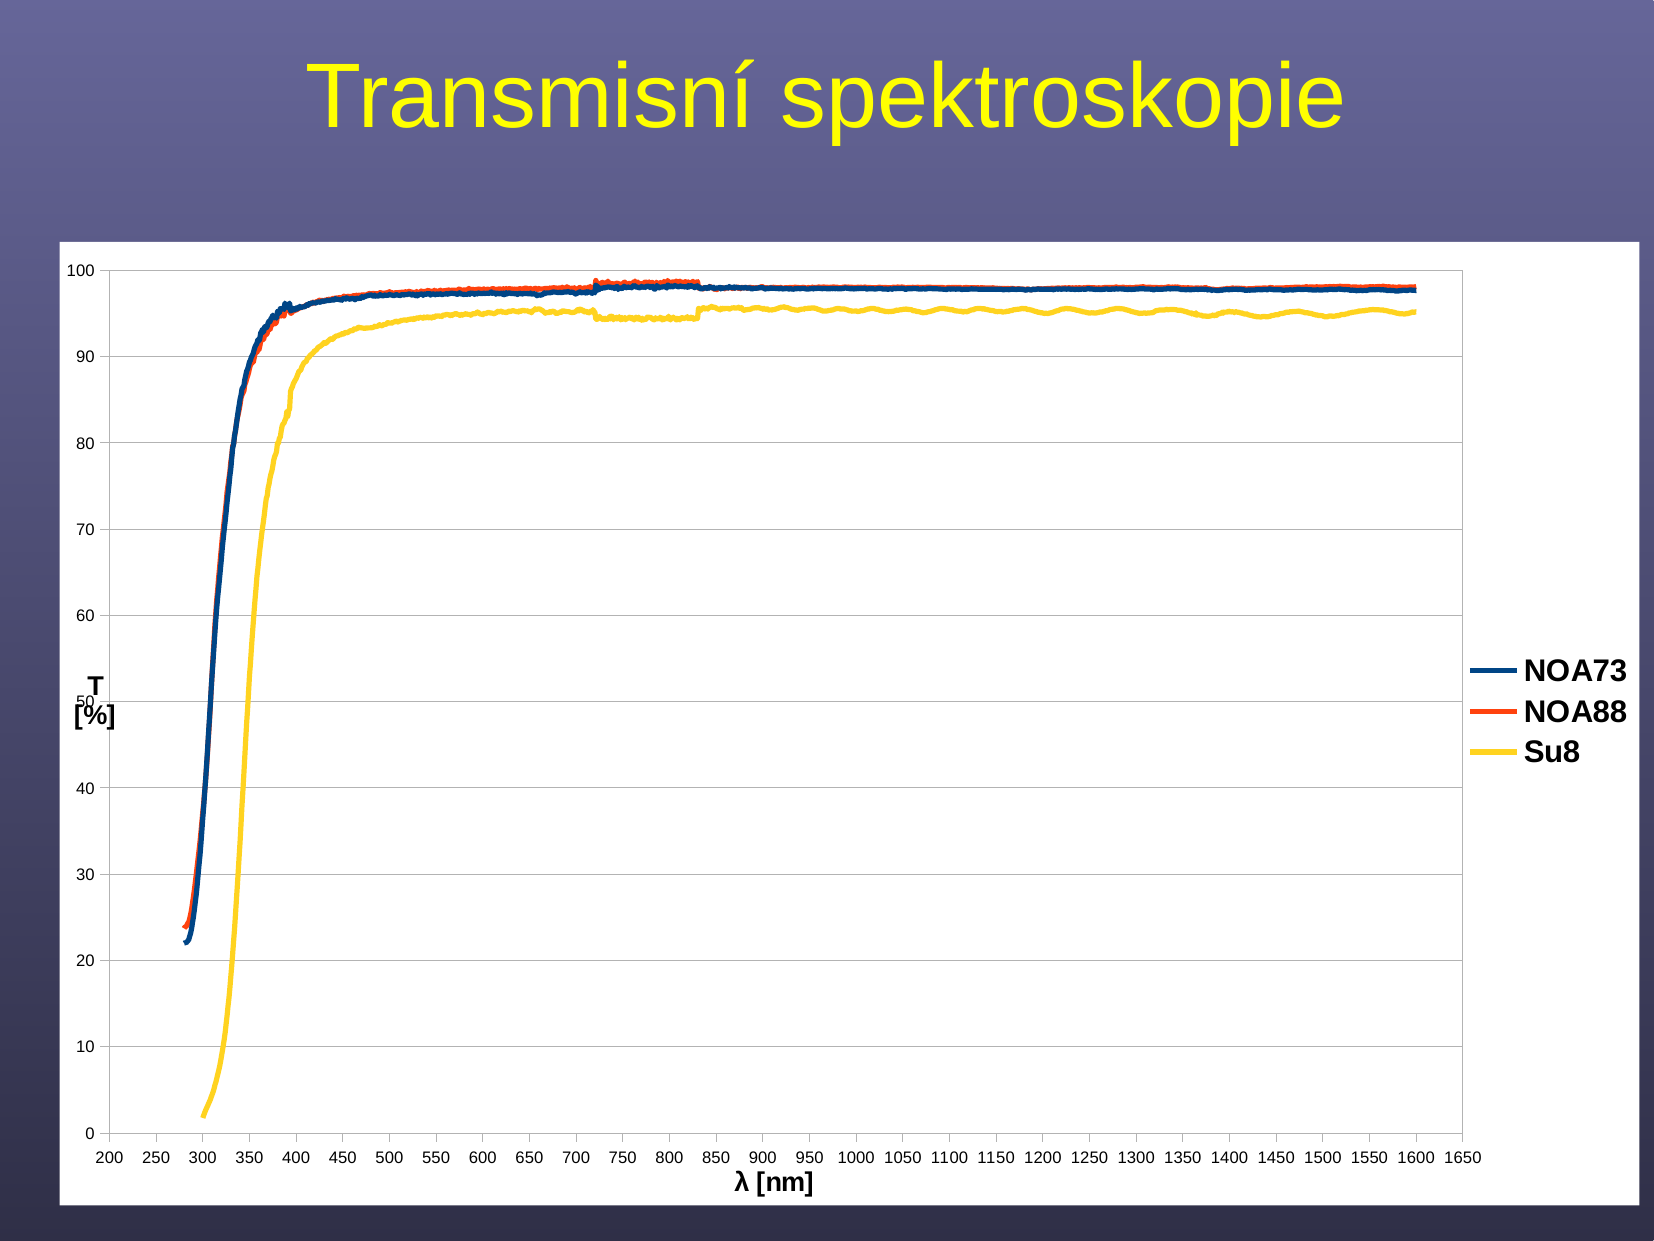

# Transmisní spektroskopie
### Chart
| Category | NOA73 | NOA88 | Su8 |
|---|---|---|---|